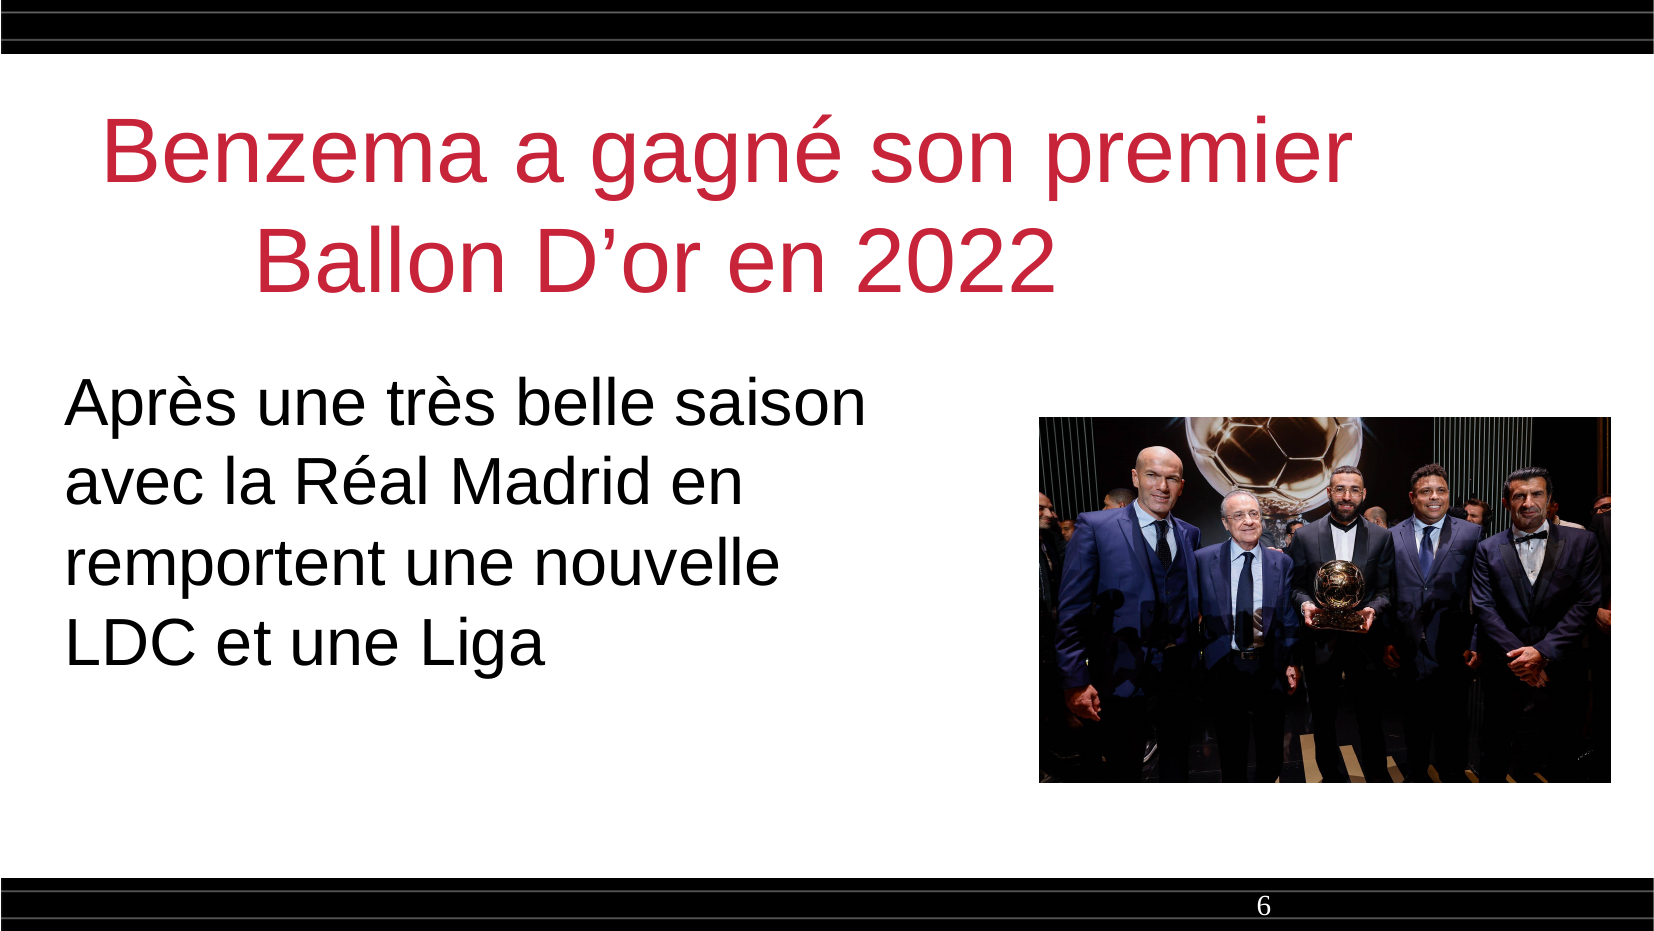

# Benzema a gagné son premier Ballon D’or en 2022
Après une très belle saison avec la Réal Madrid en remportent une nouvelle LDC et une Liga